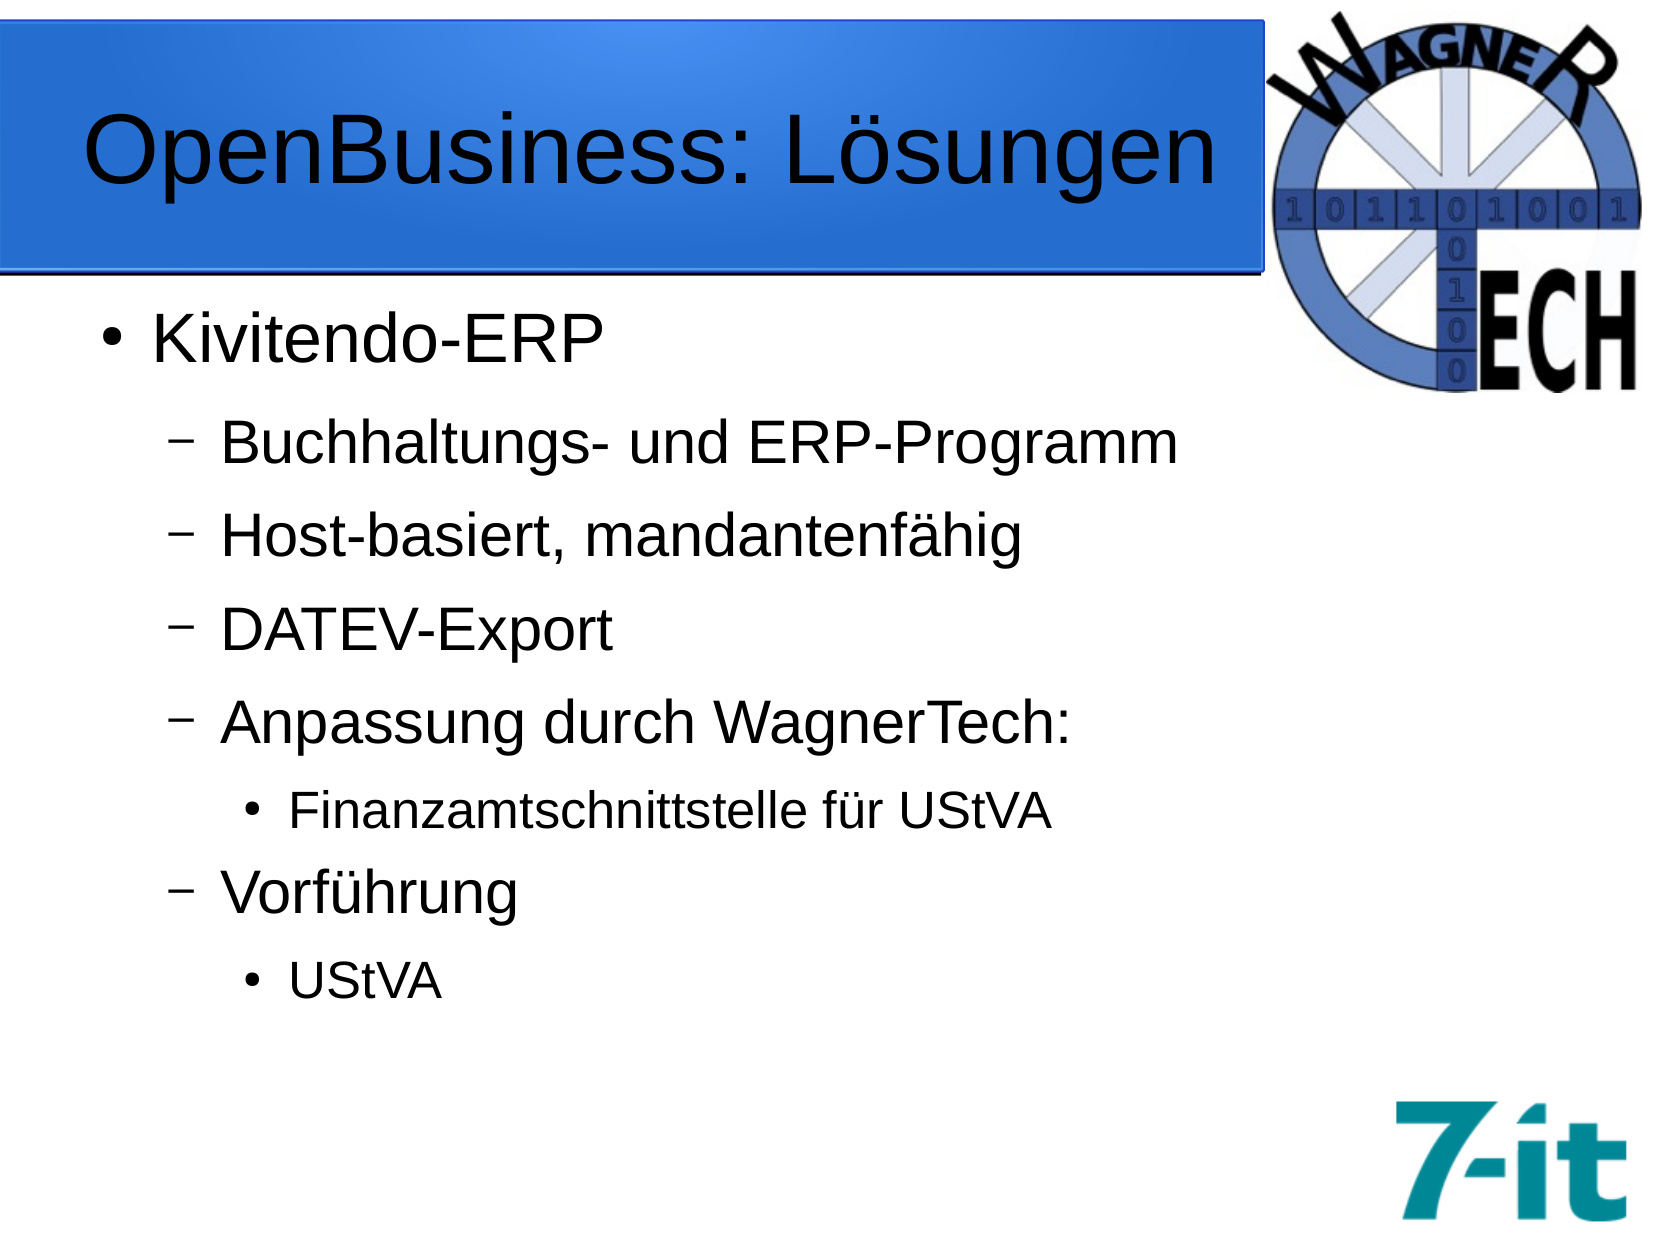

# OpenBusiness: Lösungen
Kivitendo-ERP
Buchhaltungs- und ERP-Programm
Host-basiert, mandantenfähig
DATEV-Export
Anpassung durch WagnerTech:
Finanzamtschnittstelle für UStVA
Vorführung
UStVA